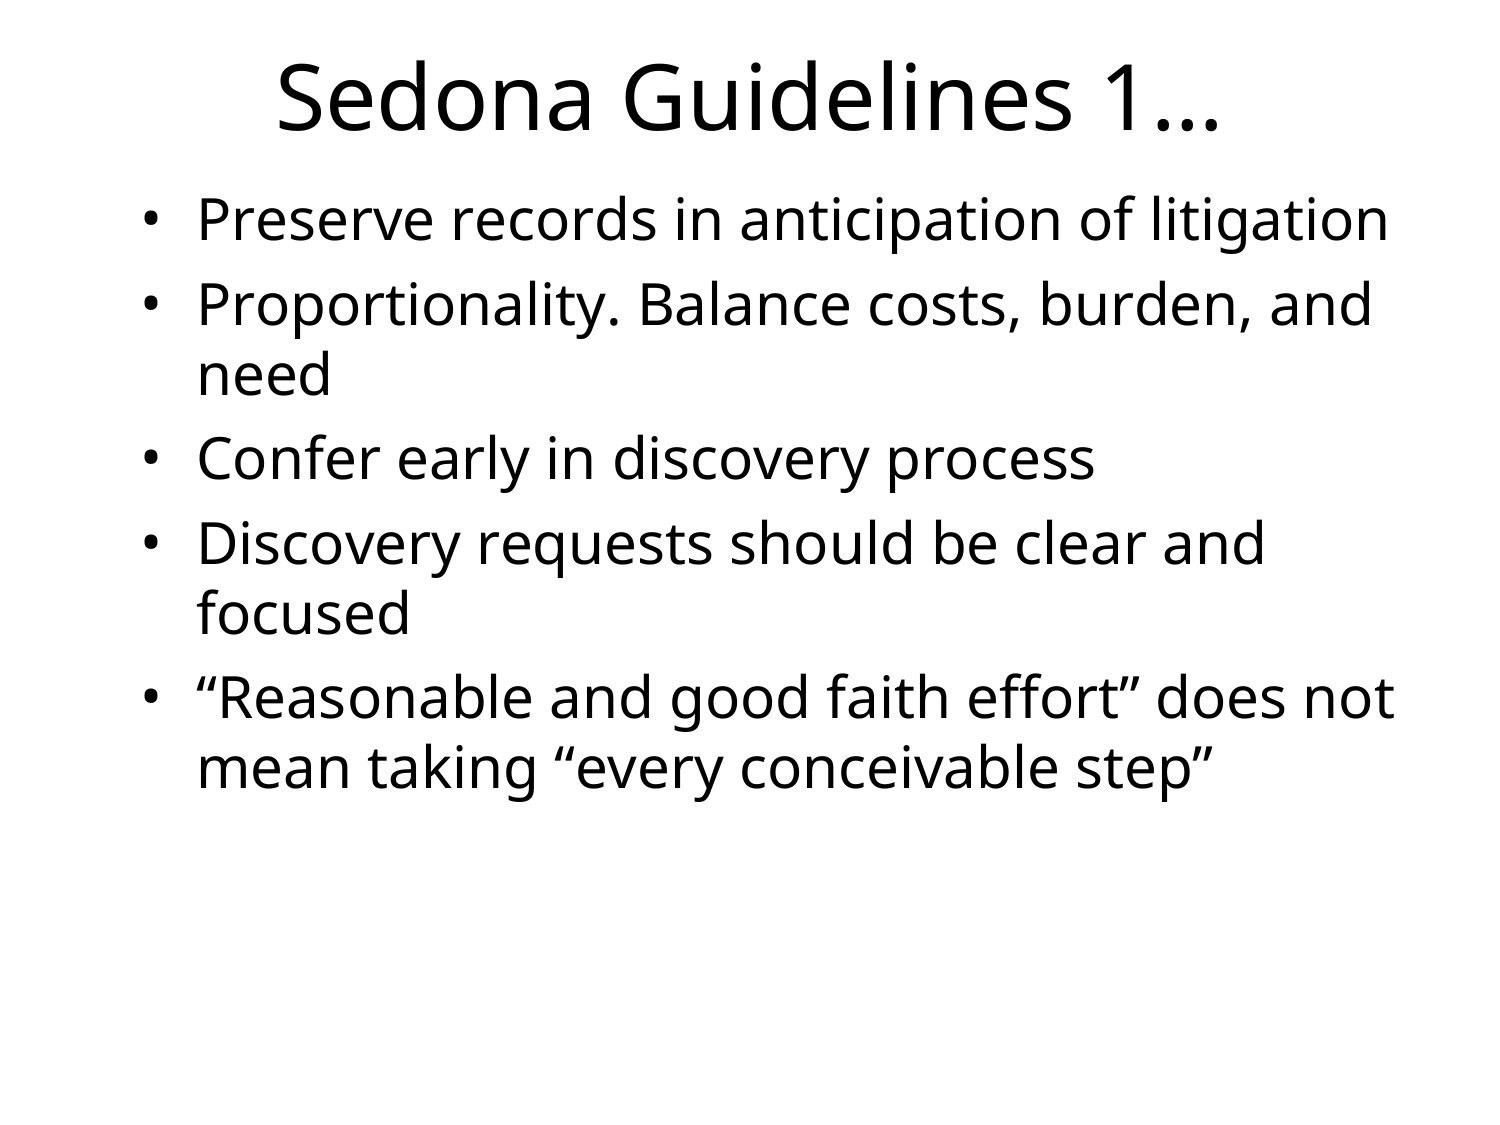

# Sedona Guidelines 1…
Preserve records in anticipation of litigation
Proportionality. Balance costs, burden, and need
Confer early in discovery process
Discovery requests should be clear and focused
“Reasonable and good faith effort” does not mean taking “every conceivable step”